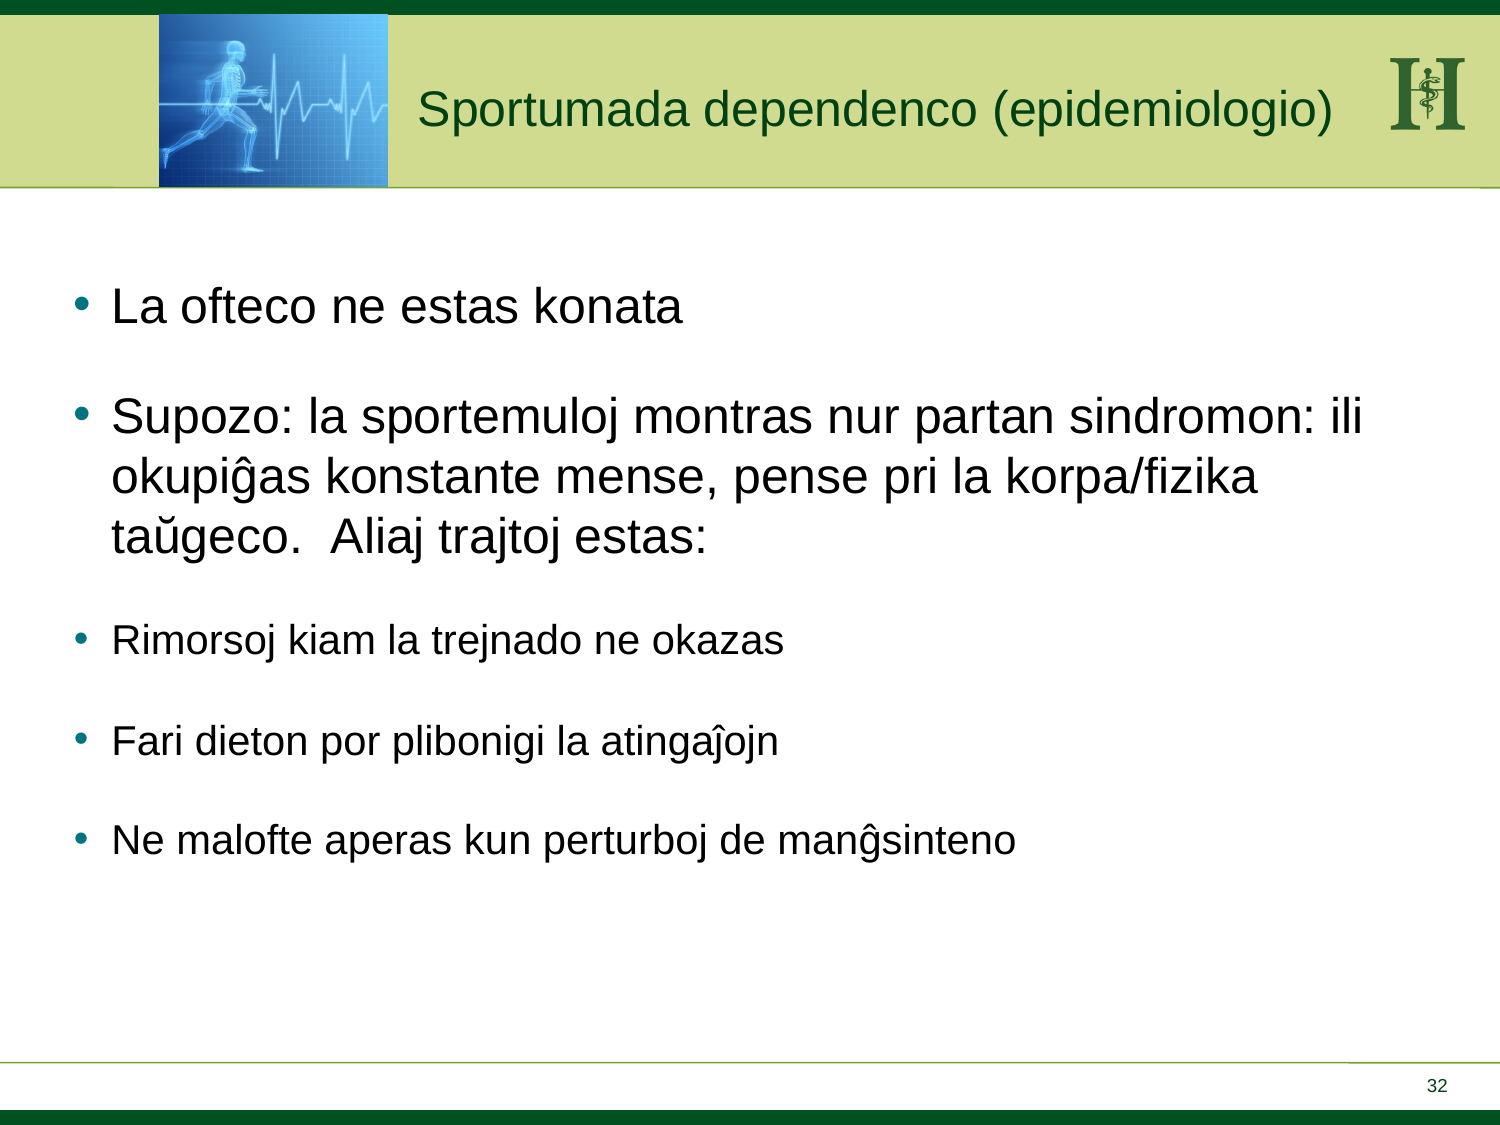

# Sportumada dependenco (epidemiologio)
La ofteco ne estas konata
Supozo: la sportemuloj montras nur partan sindromon: ili okupiĝas konstante mense, pense pri la korpa/fizika taŭgeco. Aliaj trajtoj estas:
Rimorsoj kiam la trejnado ne okazas
Fari dieton por plibonigi la atingaĵojn
Ne malofte aperas kun perturboj de manĝsinteno